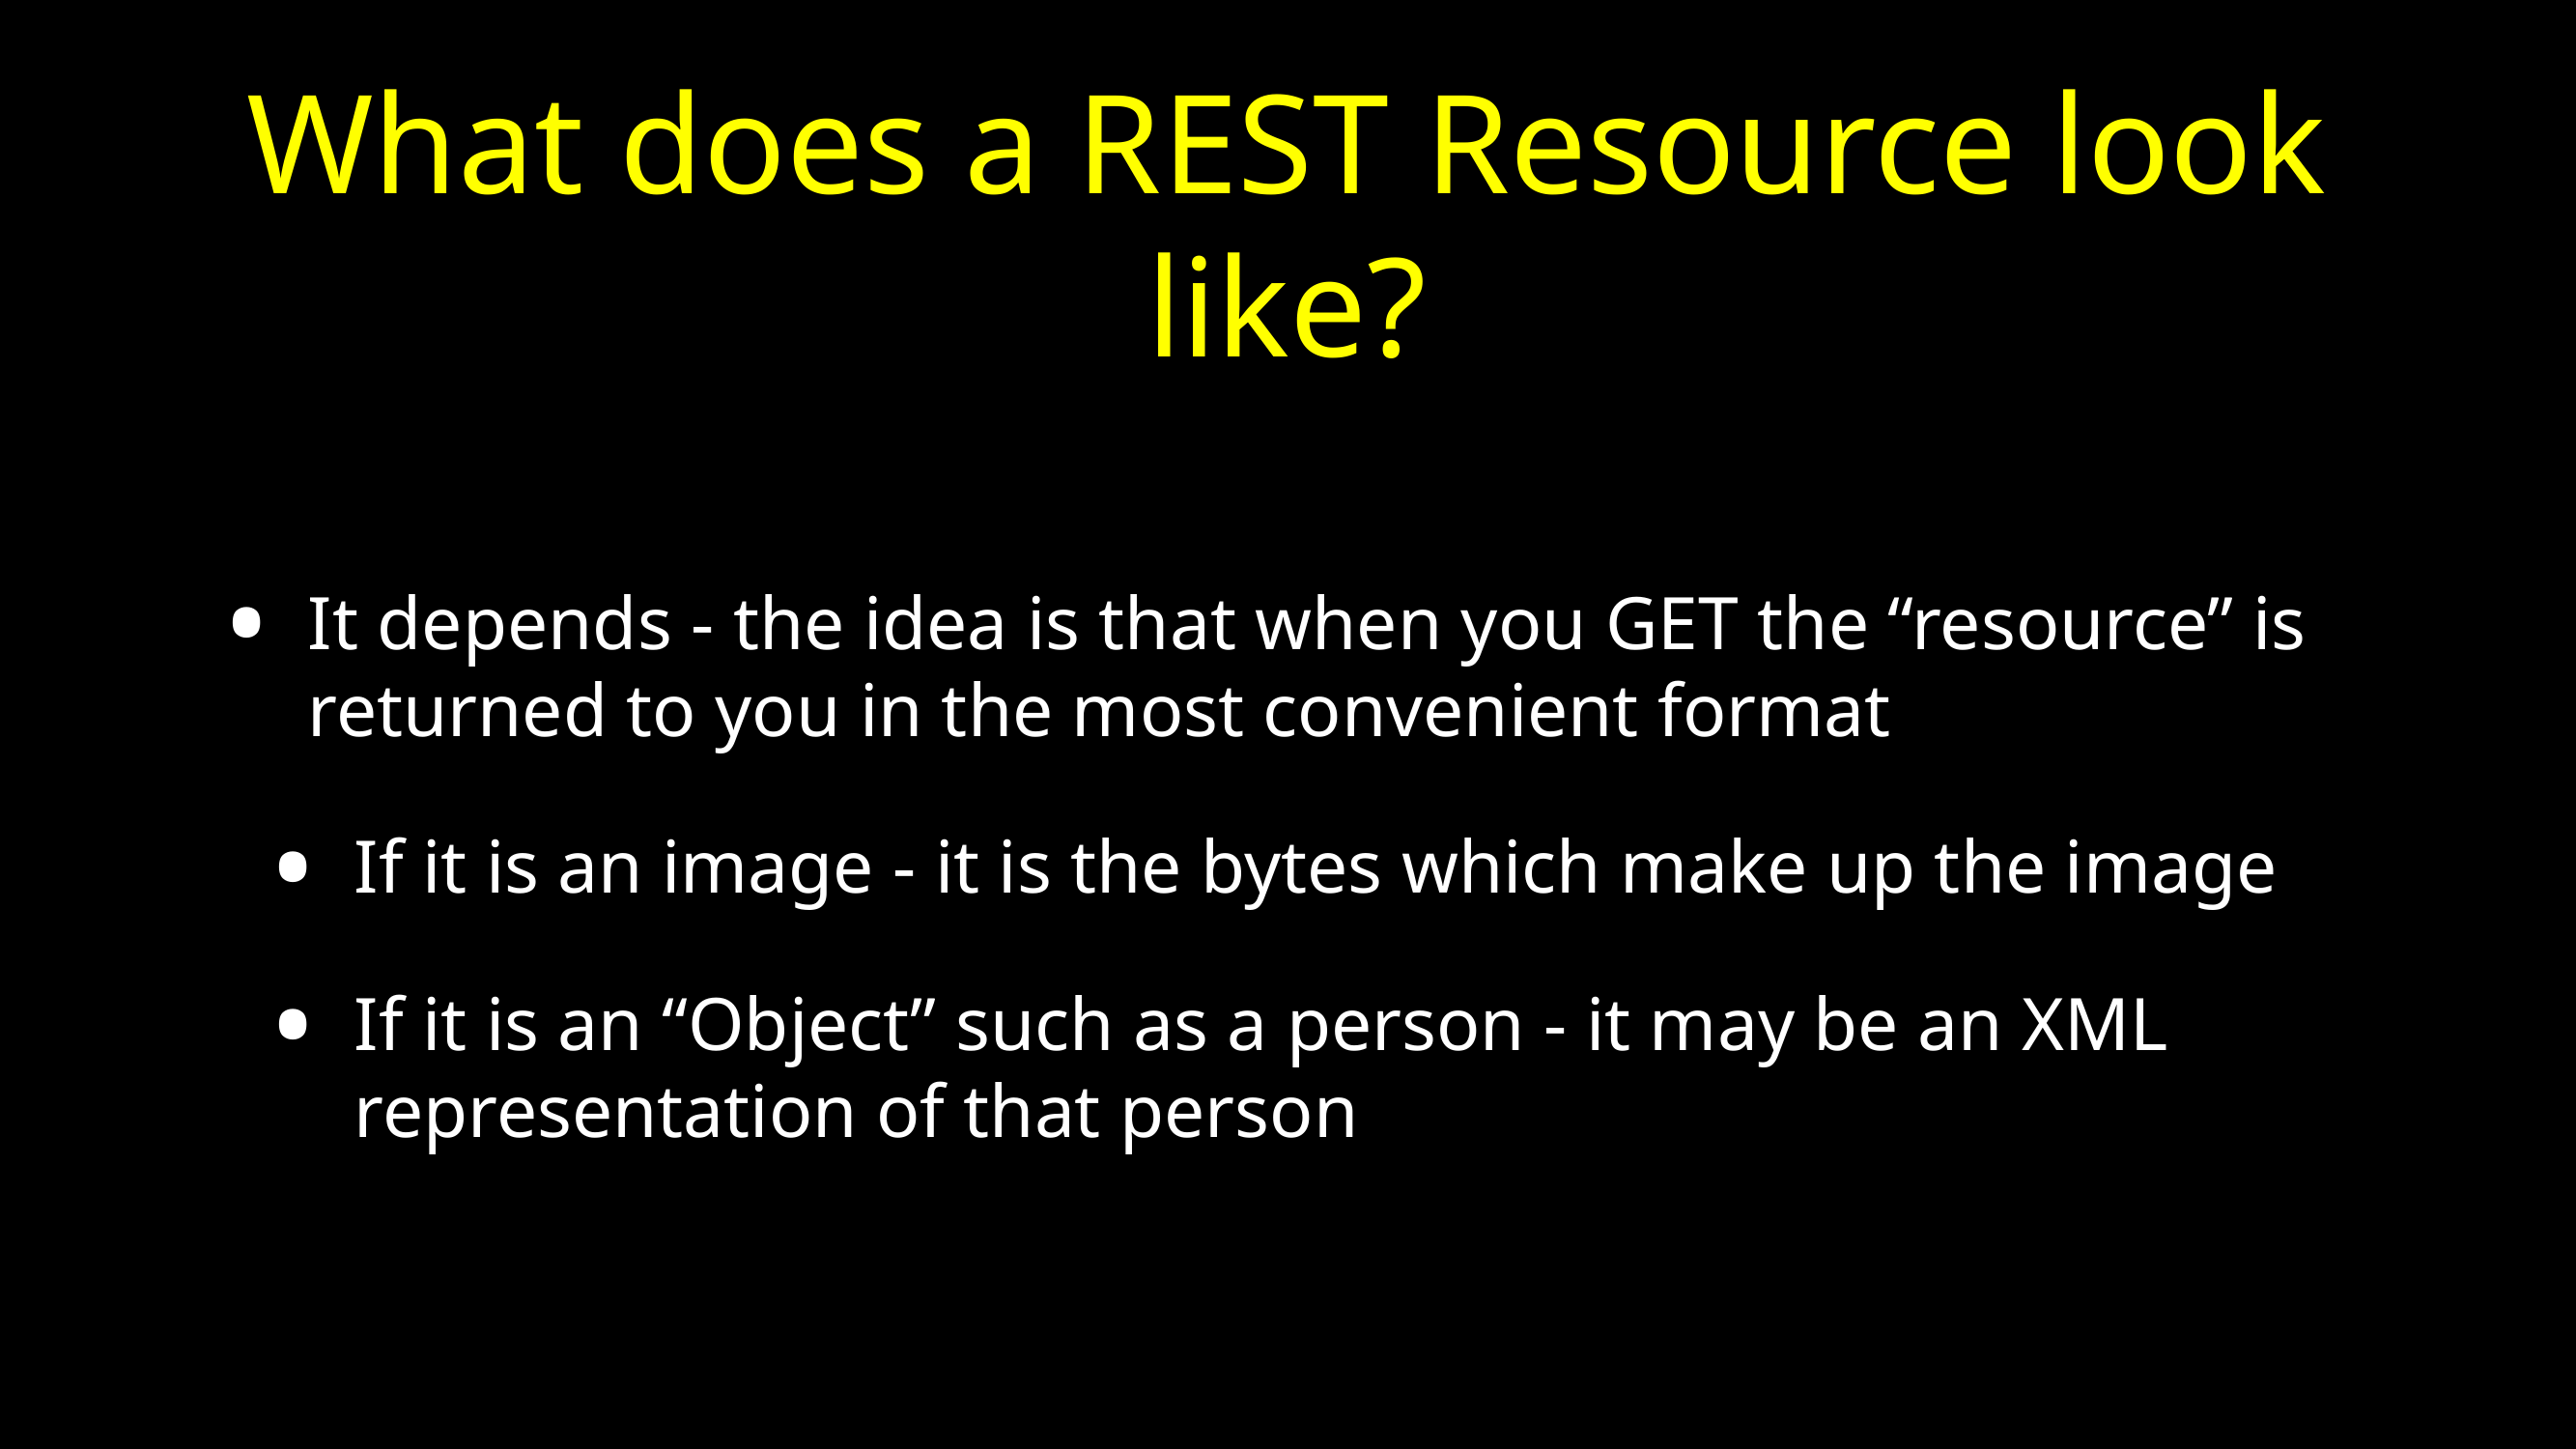

# What does a REST Resource look like?
It depends - the idea is that when you GET the “resource” is returned to you in the most convenient format
If it is an image - it is the bytes which make up the image
If it is an “Object” such as a person - it may be an XML representation of that person